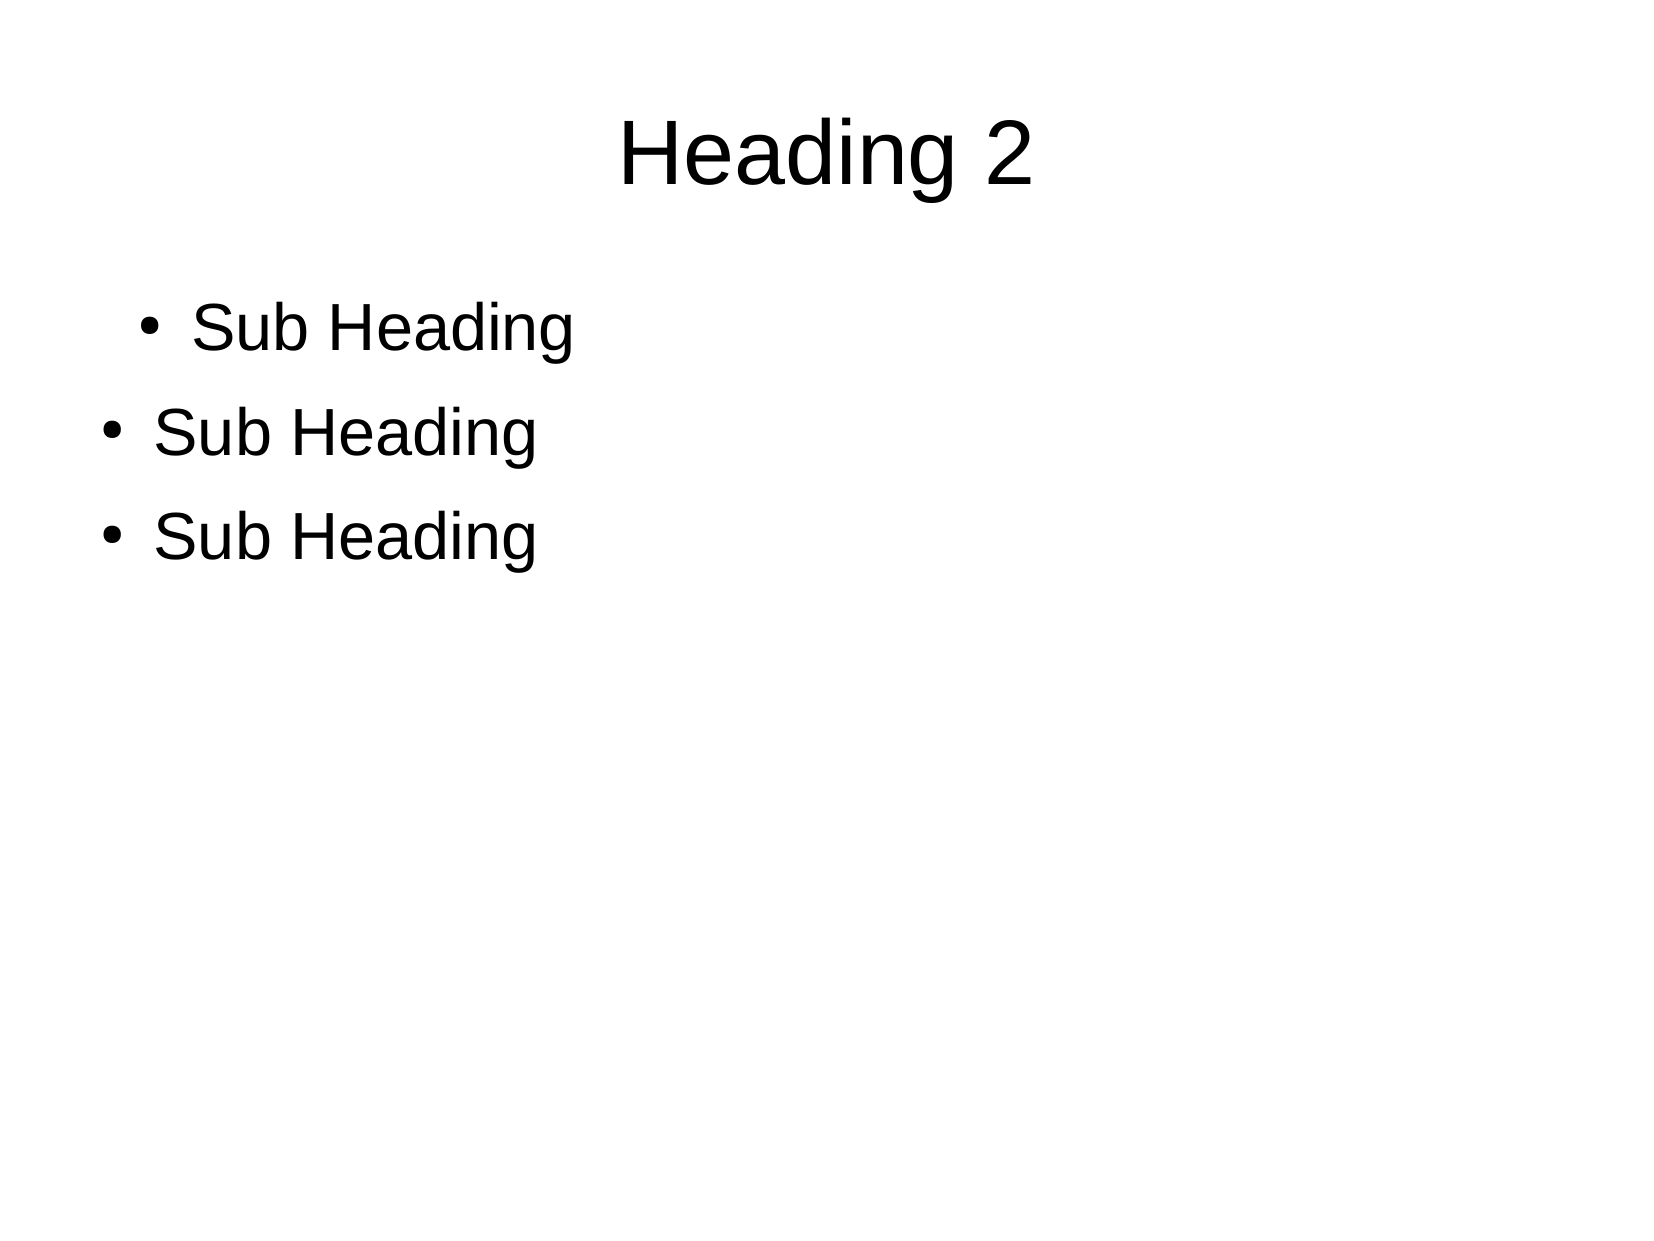

# Heading 2
Sub Heading
Sub Heading
Sub Heading